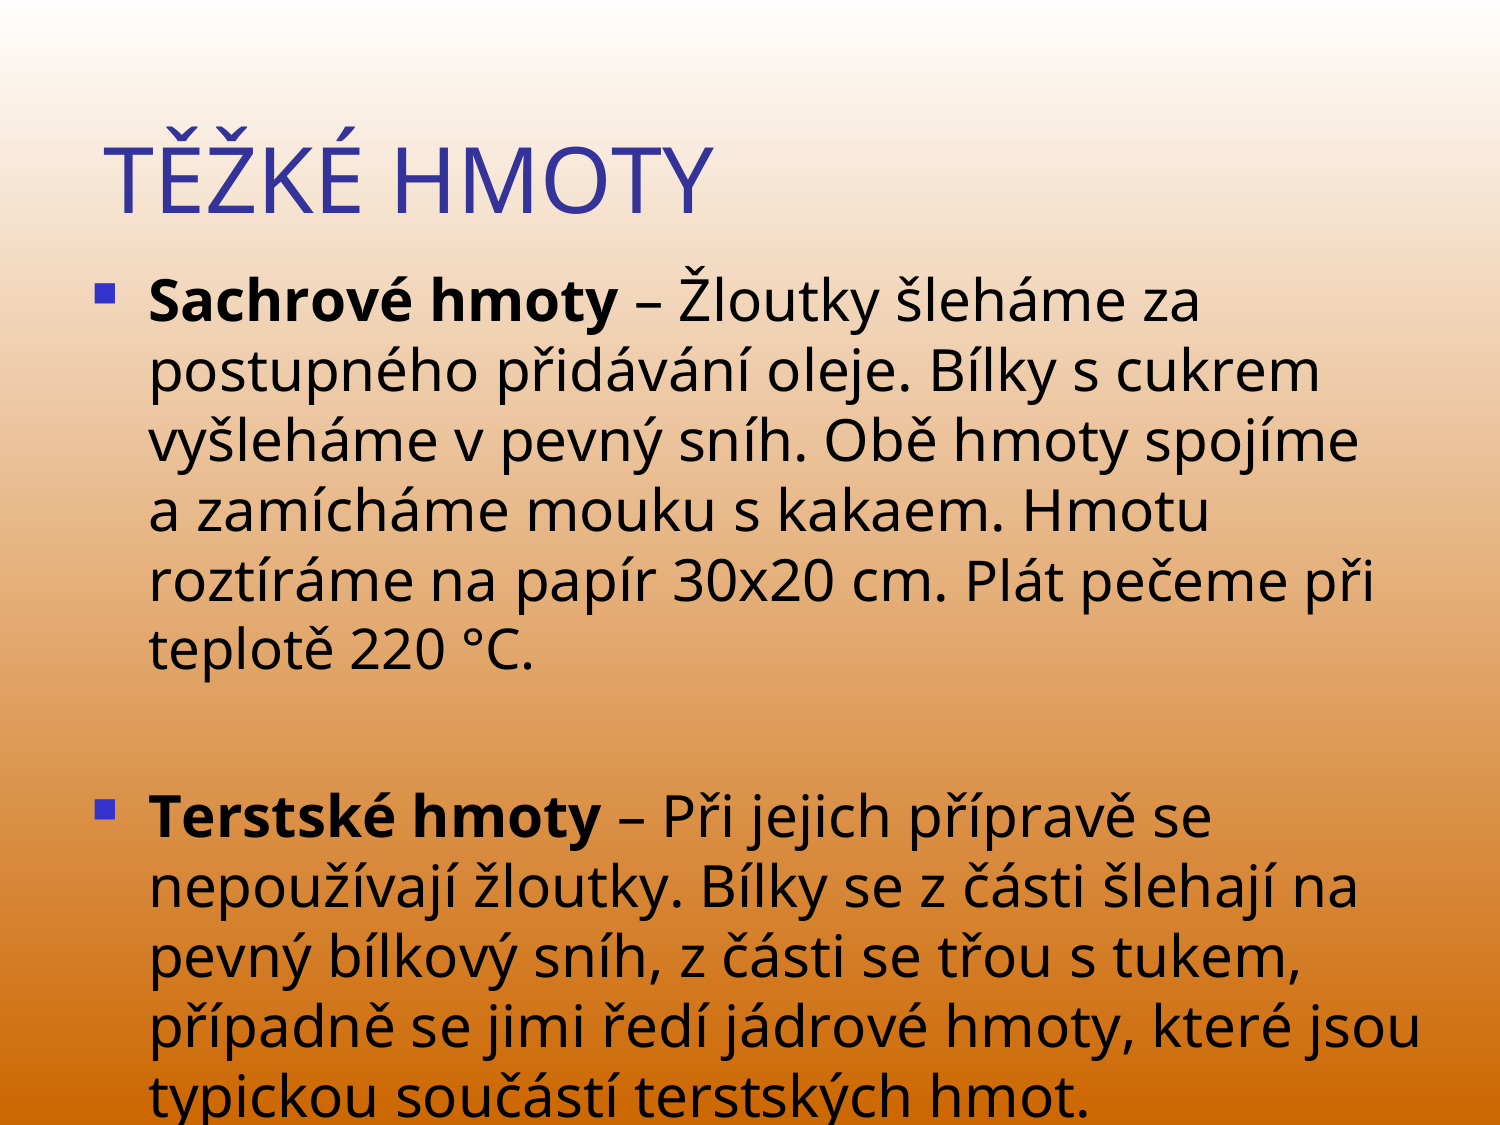

# TĚŽKÉ HMOTY
Sachrové hmoty – Žloutky šleháme za postupného přidávání oleje. Bílky s cukrem vyšleháme v pevný sníh. Obě hmoty spojíme
a zamícháme mouku s kakaem. Hmotu roztíráme na papír 30x20 cm. Plát pečeme při teplotě 220 °C.
Terstské hmoty – Při jejich přípravě se nepoužívají žloutky. Bílky se z části šlehají na pevný bílkový sníh, z části se třou s tukem, případně se jimi ředí jádrové hmoty, které jsou typickou součástí terstských hmot.